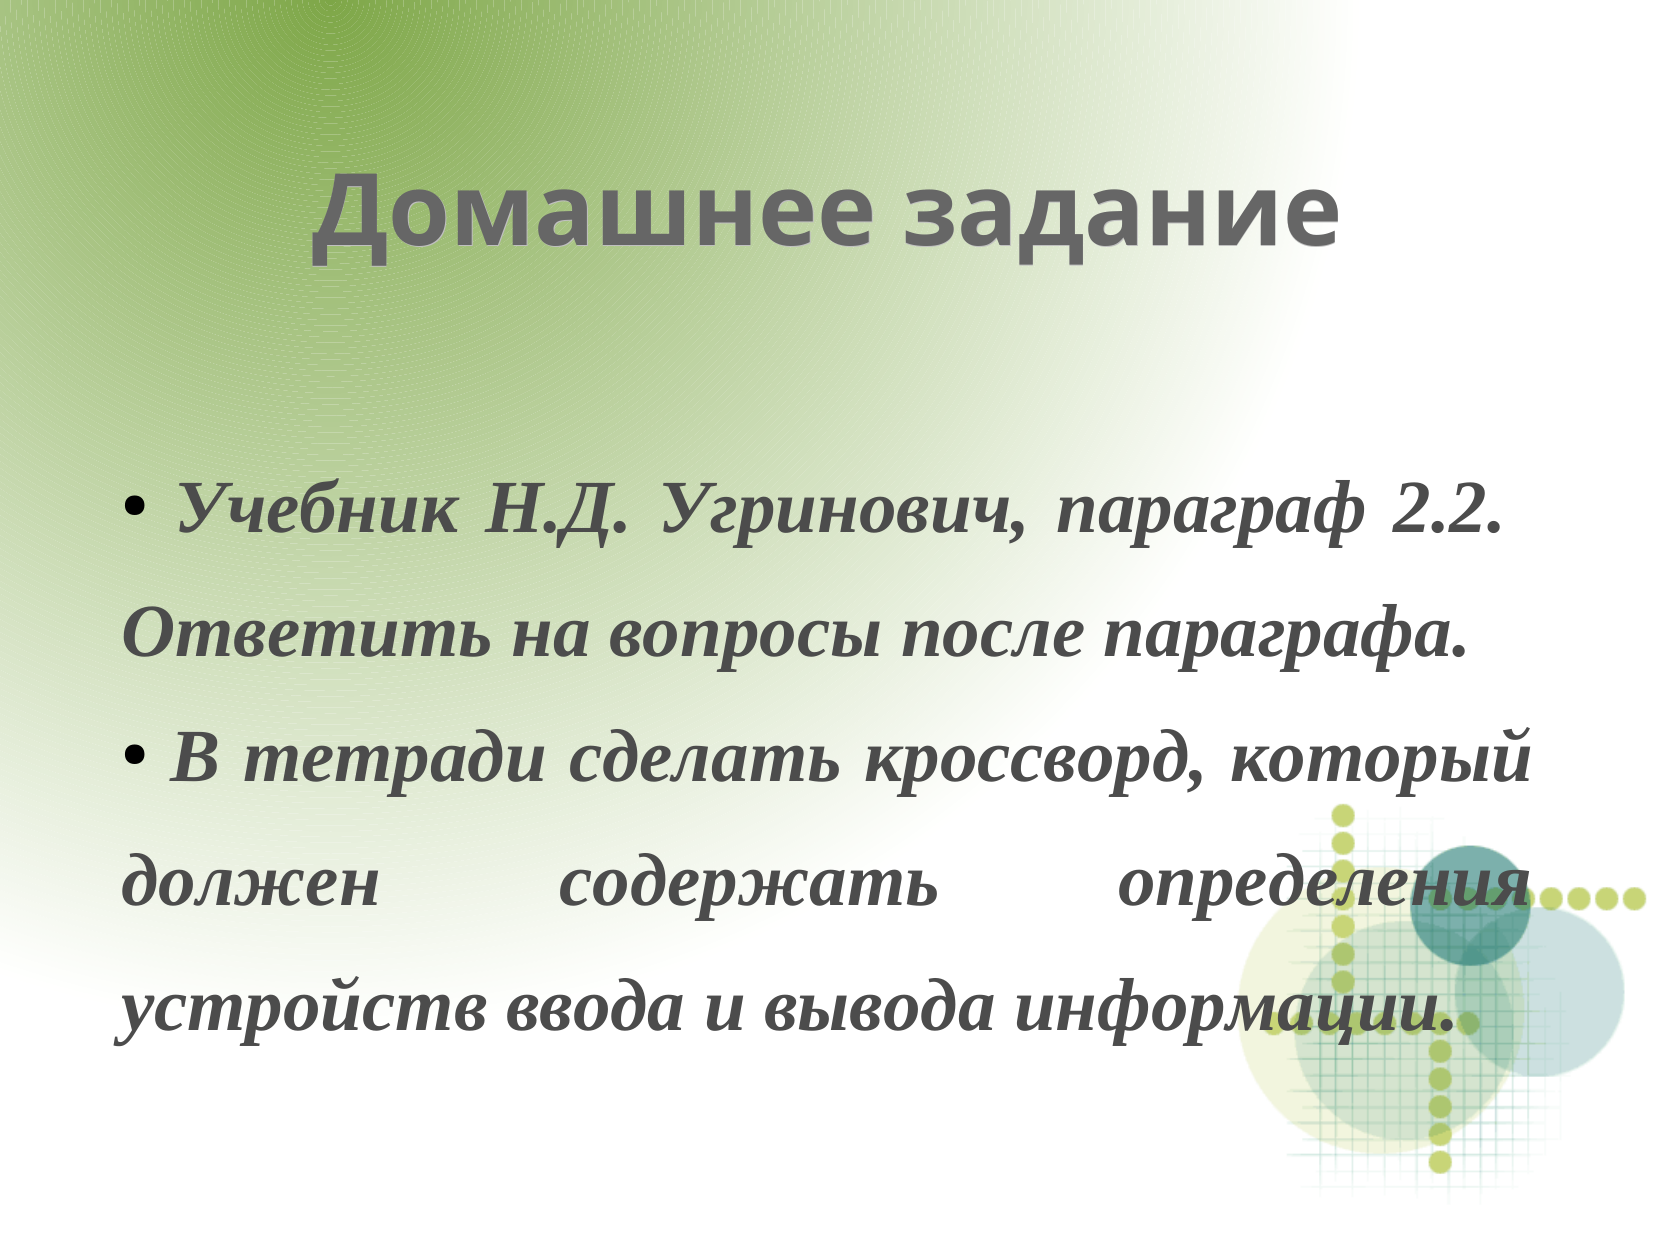

# Домашнее задание
 Учебник Н.Д. Угринович, параграф 2.2. Ответить на вопросы после параграфа.
 В тетради сделать кроссворд, который должен содержать определения устройств ввода и вывода информации.